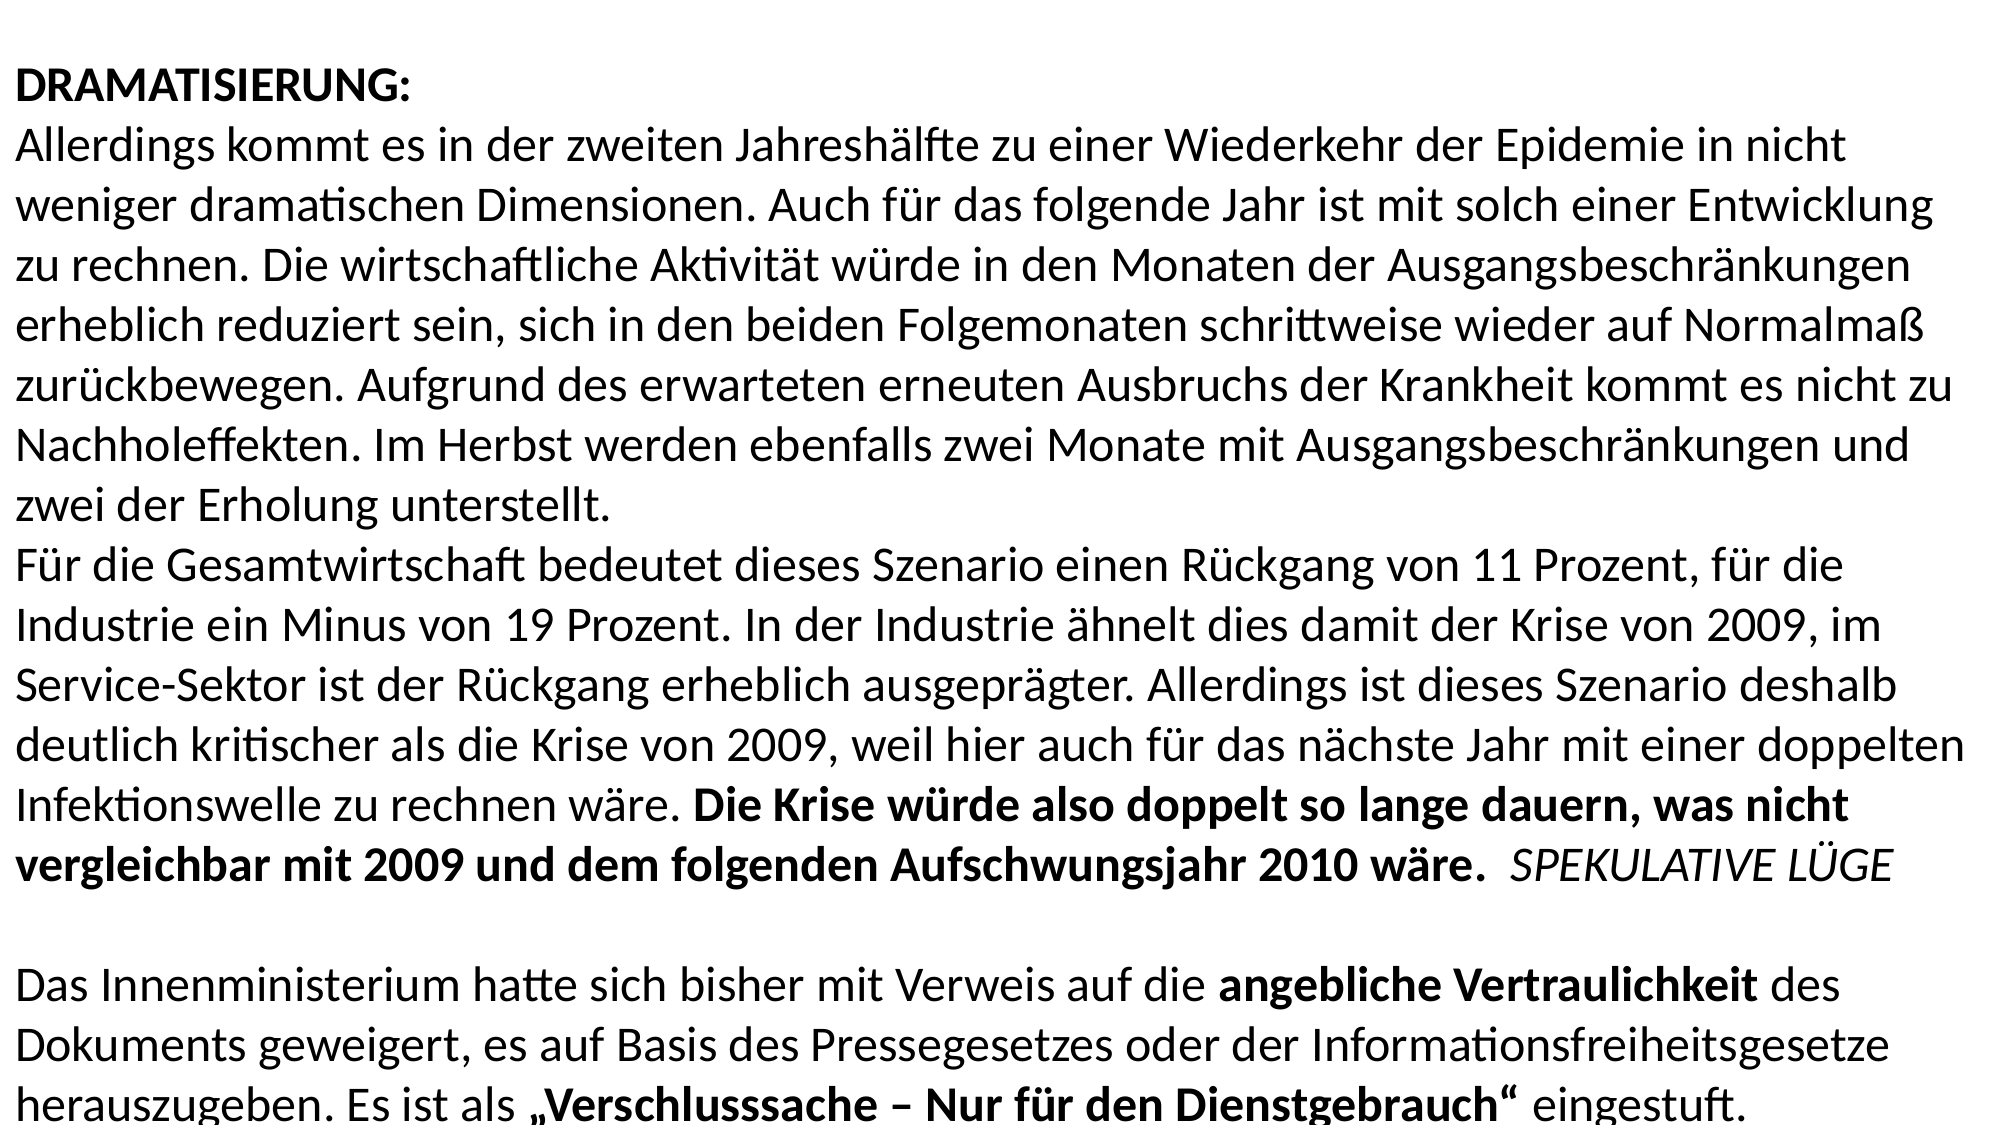

DRAMATISIERUNG:
Allerdings kommt es in der zweiten Jahreshälfte zu einer Wiederkehr der Epidemie in nicht weniger dramatischen Dimensionen. Auch für das folgende Jahr ist mit solch einer Entwicklung zu rechnen. Die wirtschaftliche Aktivität würde in den Monaten der Ausgangsbeschränkungen erheblich reduziert sein, sich in den beiden Folgemonaten schrittweise wieder auf Normalmaß zurückbewegen. Aufgrund des erwarteten erneuten Ausbruchs der Krankheit kommt es nicht zu Nachholeffekten. Im Herbst werden ebenfalls zwei Monate mit Ausgangsbeschränkungen und zwei der Erholung unterstellt.
Für die Gesamtwirtschaft bedeutet dieses Szenario einen Rückgang von 11 Prozent, für die Industrie ein Minus von 19 Prozent. In der Industrie ähnelt dies damit der Krise von 2009, im Service-Sektor ist der Rückgang erheblich ausgeprägter. Allerdings ist dieses Szenario deshalb deutlich kritischer als die Krise von 2009, weil hier auch für das nächste Jahr mit einer doppelten Infektionswelle zu rechnen wäre. Die Krise würde also doppelt so lange dauern, was nicht vergleichbar mit 2009 und dem folgenden Aufschwungsjahr 2010 wäre. SPEKULATIVE LÜGE
Das Innenministerium hatte sich bisher mit Verweis auf die angebliche Vertraulichkeit des Dokuments geweigert, es auf Basis des Pressegesetzes oder der Informationsfreiheitsgesetze herauszugeben. Es ist als „Verschlusssache – Nur für den Dienstgebrauch“ eingestuft.